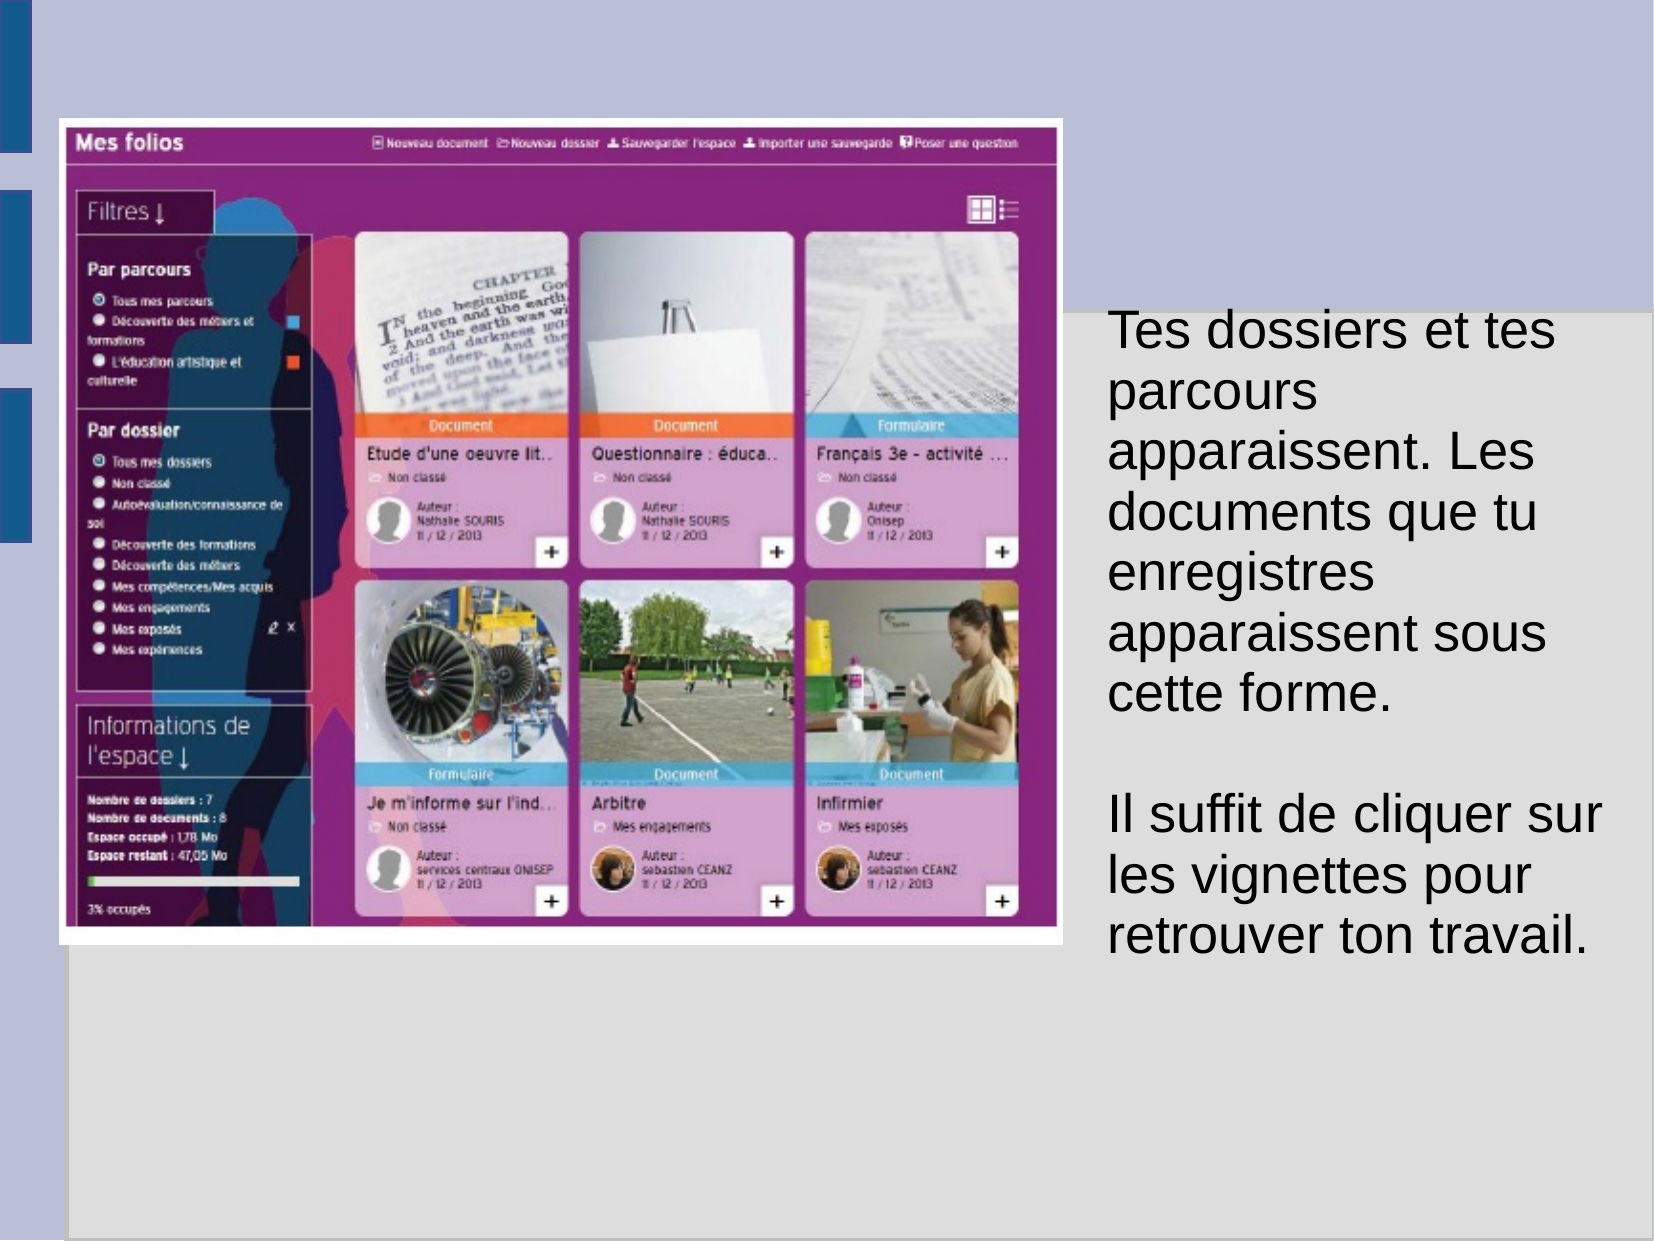

Tes dossiers et tes parcours apparaissent. Les documents que tu enregistres apparaissent sous cette forme.
Il suffit de cliquer sur les vignettes pour retrouver ton travail.